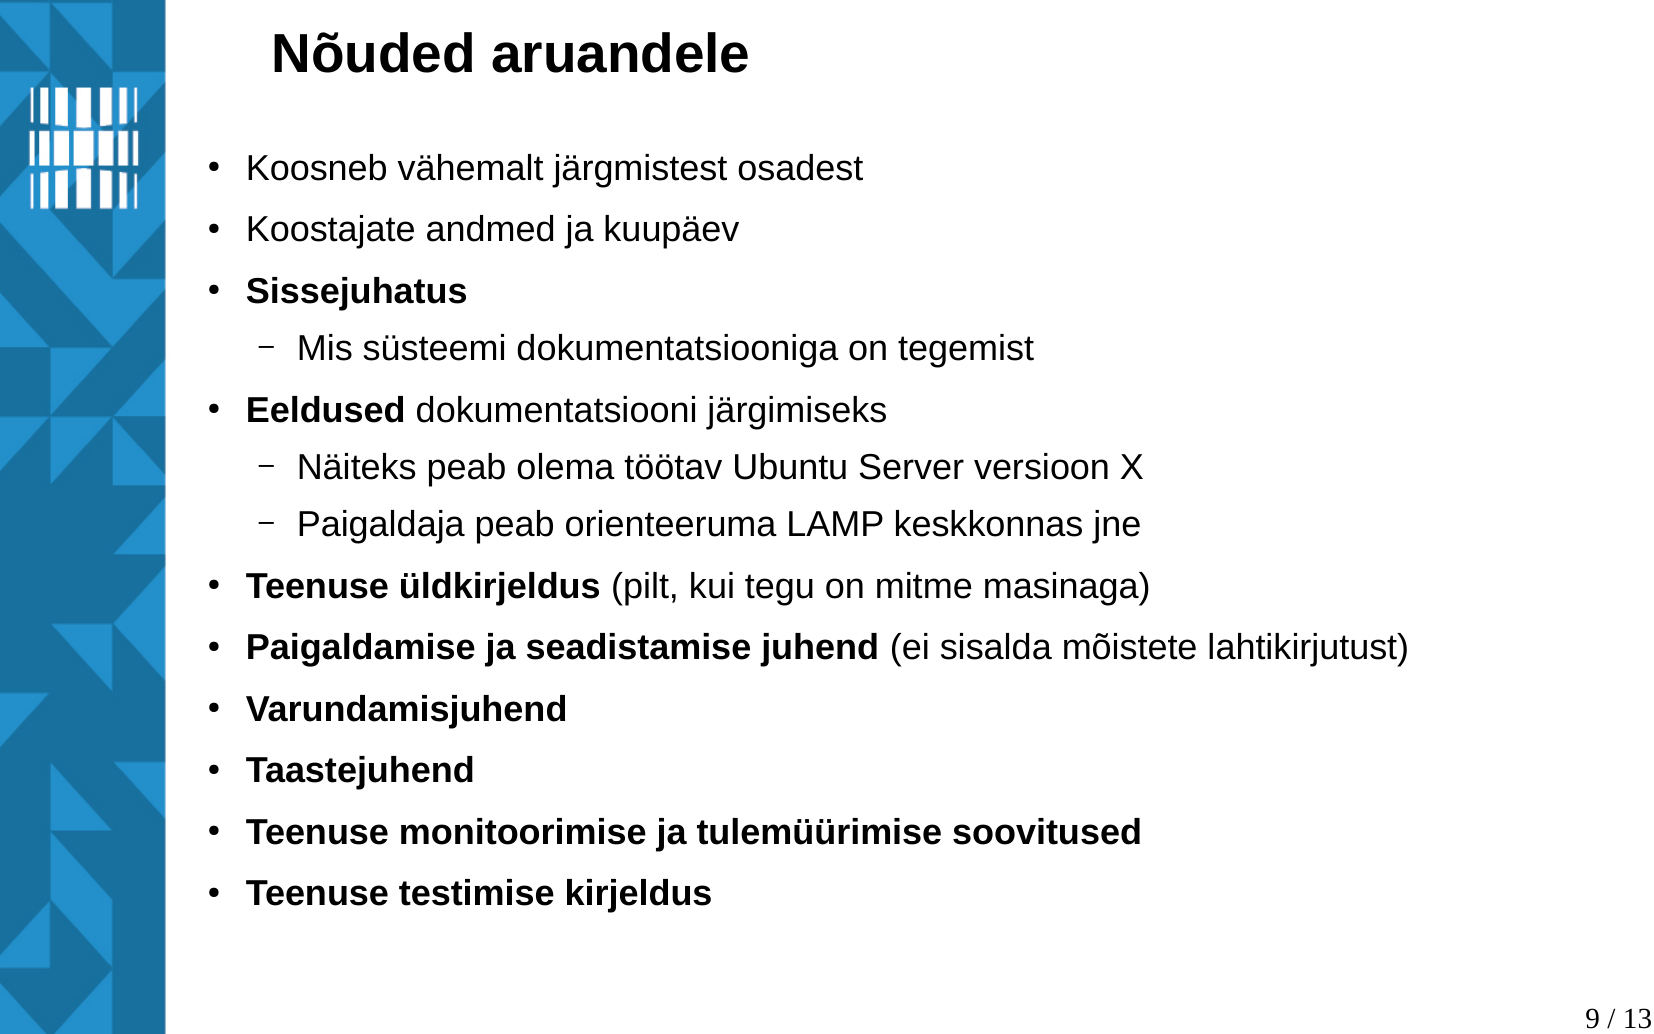

# Nõuded aruandele
Koosneb vähemalt järgmistest osadest
Koostajate andmed ja kuupäev
Sissejuhatus
Mis süsteemi dokumentatsiooniga on tegemist
Eeldused dokumentatsiooni järgimiseks
Näiteks peab olema töötav Ubuntu Server versioon X
Paigaldaja peab orienteeruma LAMP keskkonnas jne
Teenuse üldkirjeldus (pilt, kui tegu on mitme masinaga)
Paigaldamise ja seadistamise juhend (ei sisalda mõistete lahtikirjutust)
Varundamisjuhend
Taastejuhend
Teenuse monitoorimise ja tulemüürimise soovitused
Teenuse testimise kirjeldus
9